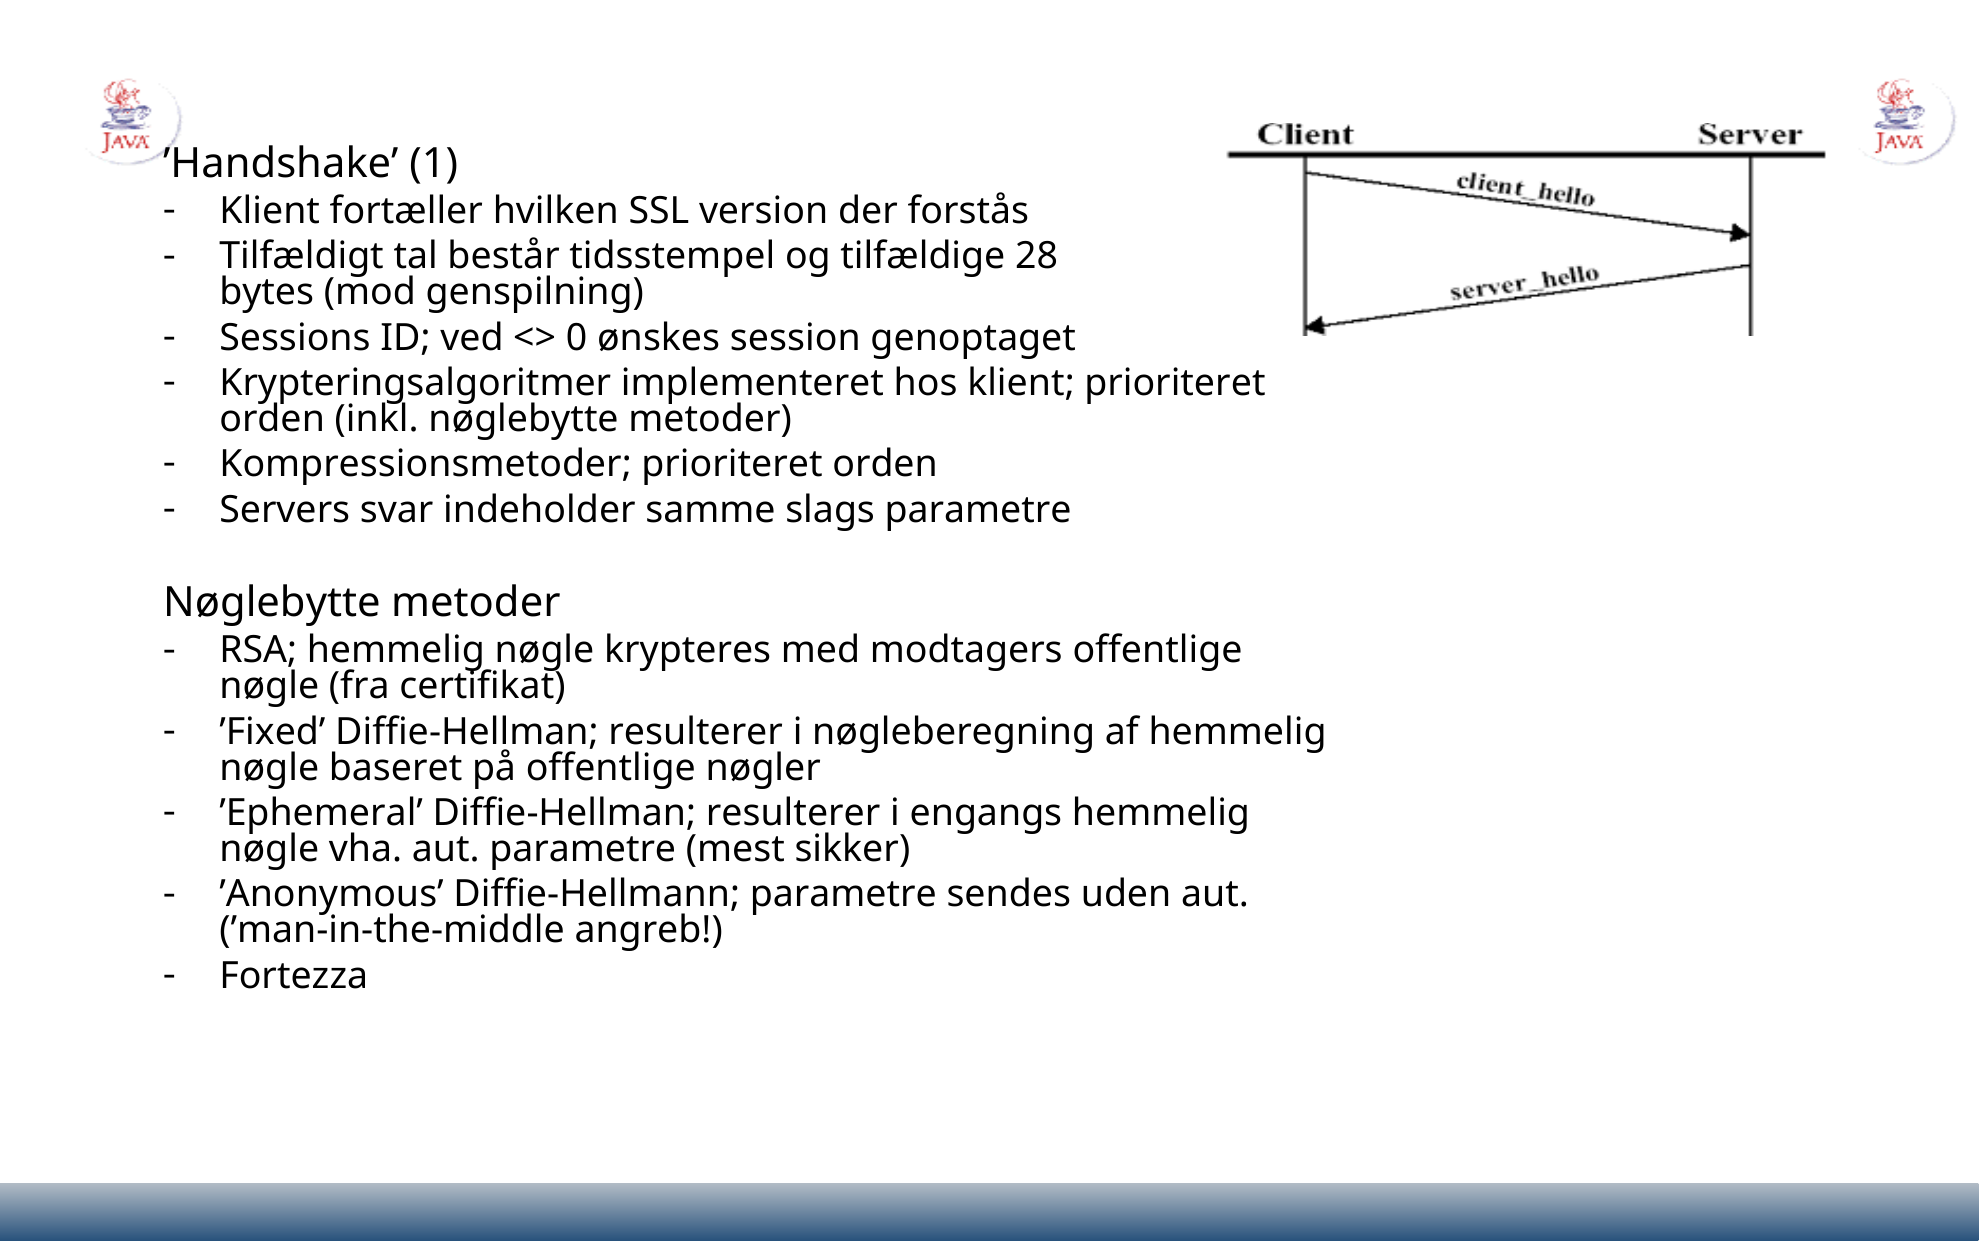

#
’Handshake’ (1)
Klient fortæller hvilken SSL version der forstås
Tilfældigt tal består tidsstempel og tilfældige 28
bytes (mod genspilning)
Sessions ID; ved <> 0 ønskes session genoptaget
Krypteringsalgoritmer implementeret hos klient; prioriteret orden (inkl. nøglebytte metoder)
Kompressionsmetoder; prioriteret orden
Servers svar indeholder samme slags parametre
Nøglebytte metoder
RSA; hemmelig nøgle krypteres med modtagers offentlige nøgle (fra certifikat)
’Fixed’ Diffie-Hellman; resulterer i nøgleberegning af hemmelig nøgle baseret på offentlige nøgler
’Ephemeral’ Diffie-Hellman; resulterer i engangs hemmelig nøgle vha. aut. parametre (mest sikker)
’Anonymous’ Diffie-Hellmann; parametre sendes uden aut. (’man-in-the-middle angreb!)
Fortezza